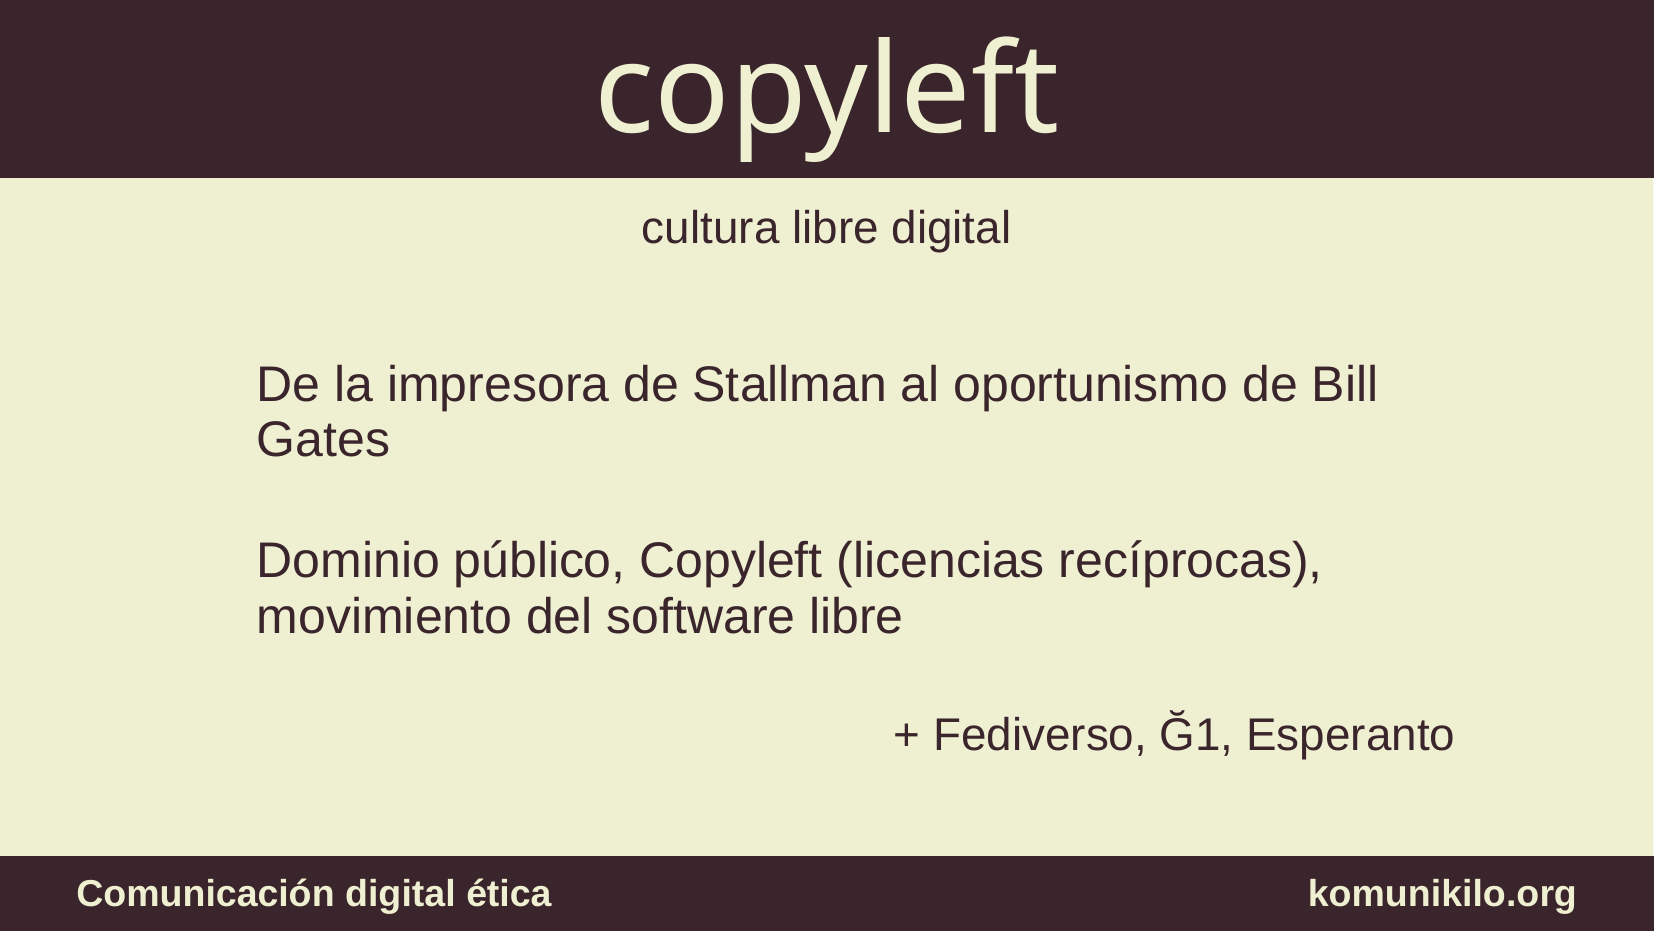

# copyleft
cultura libre digital
De la impresora de Stallman al oportunismo de Bill Gates
Dominio público, Copyleft (licencias recíprocas), movimiento del software libre
+ Fediverso, Ğ1, Esperanto
Comunicación digital ética komunikilo.org